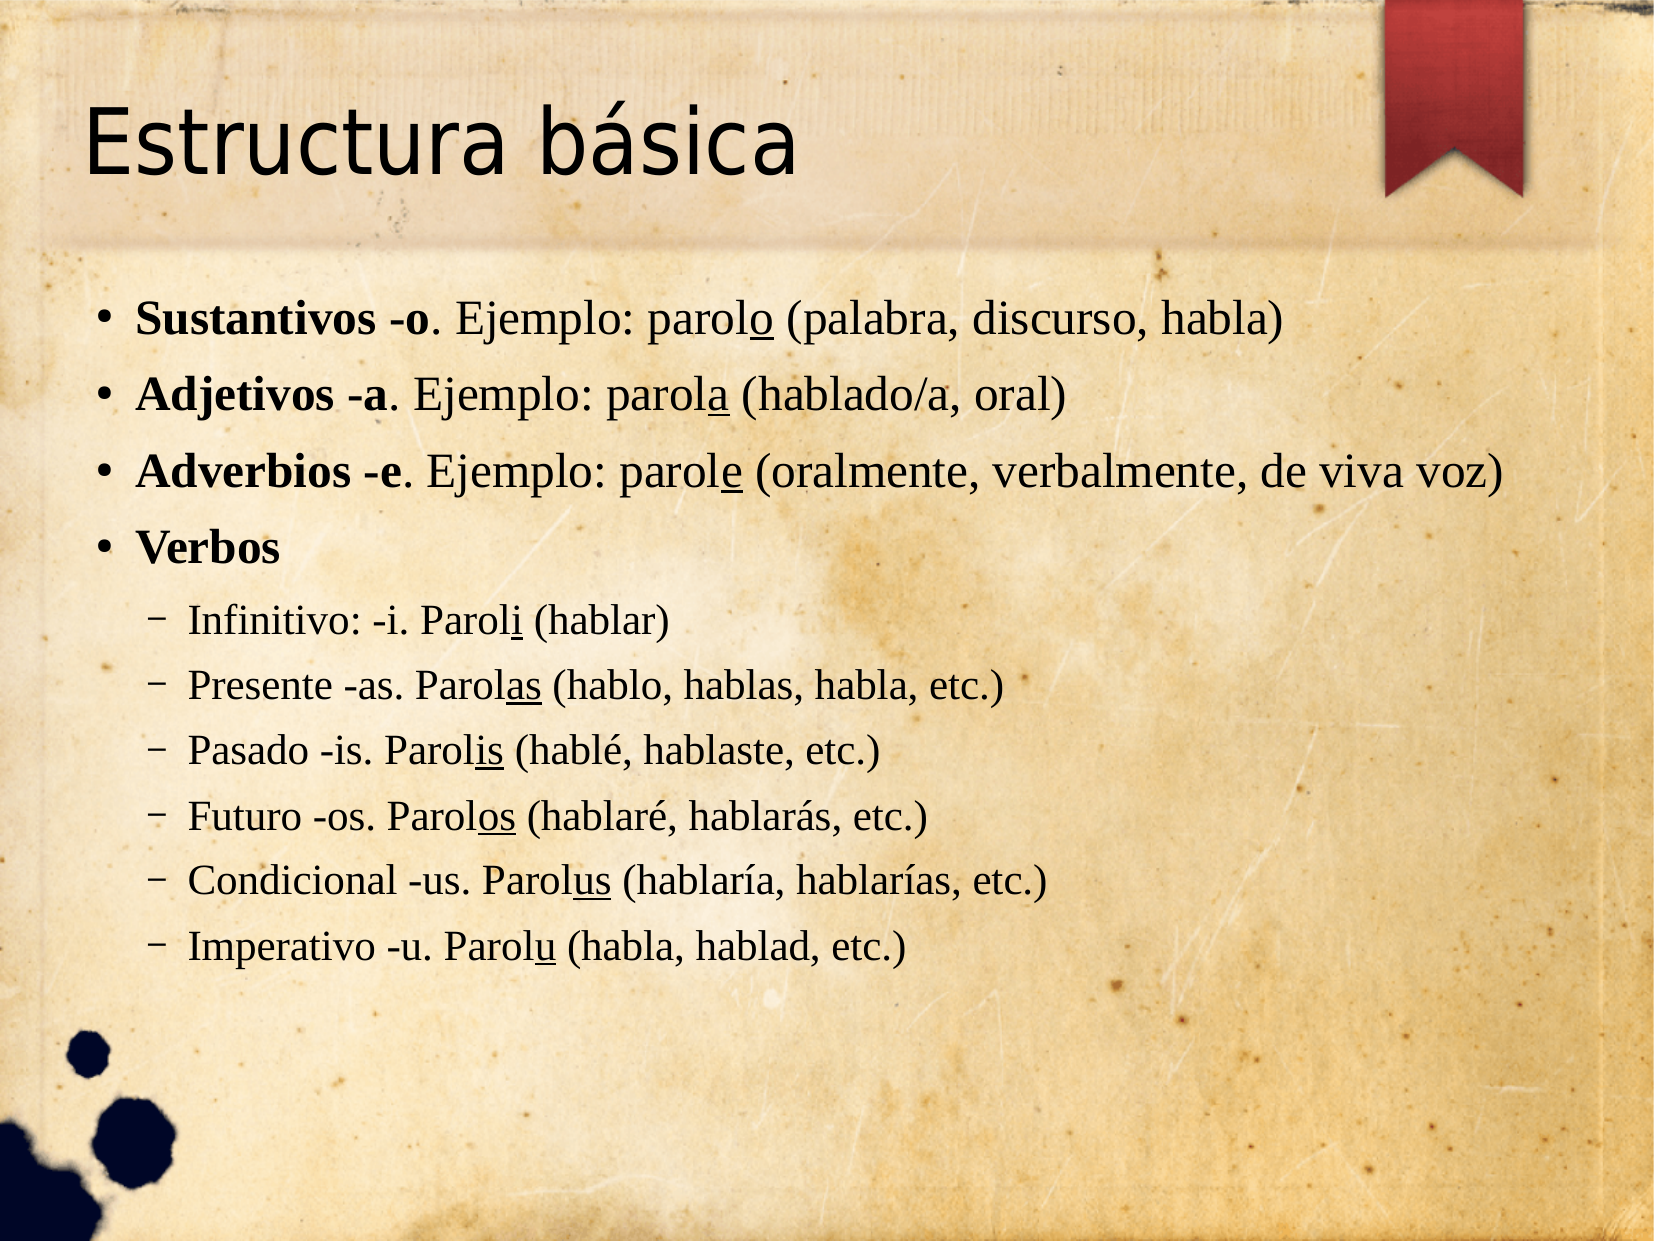

# Estructura básica
Sustantivos -o. Ejemplo: parolo (palabra, discurso, habla)
Adjetivos -a. Ejemplo: parola (hablado/a, oral)
Adverbios -e. Ejemplo: parole (oralmente, verbalmente, de viva voz)
Verbos
Infinitivo: -i. Paroli (hablar)
Presente -as. Parolas (hablo, hablas, habla, etc.)
Pasado -is. Parolis (hablé, hablaste, etc.)
Futuro -os. Parolos (hablaré, hablarás, etc.)
Condicional -us. Parolus (hablaría, hablarías, etc.)
Imperativo -u. Parolu (habla, hablad, etc.)